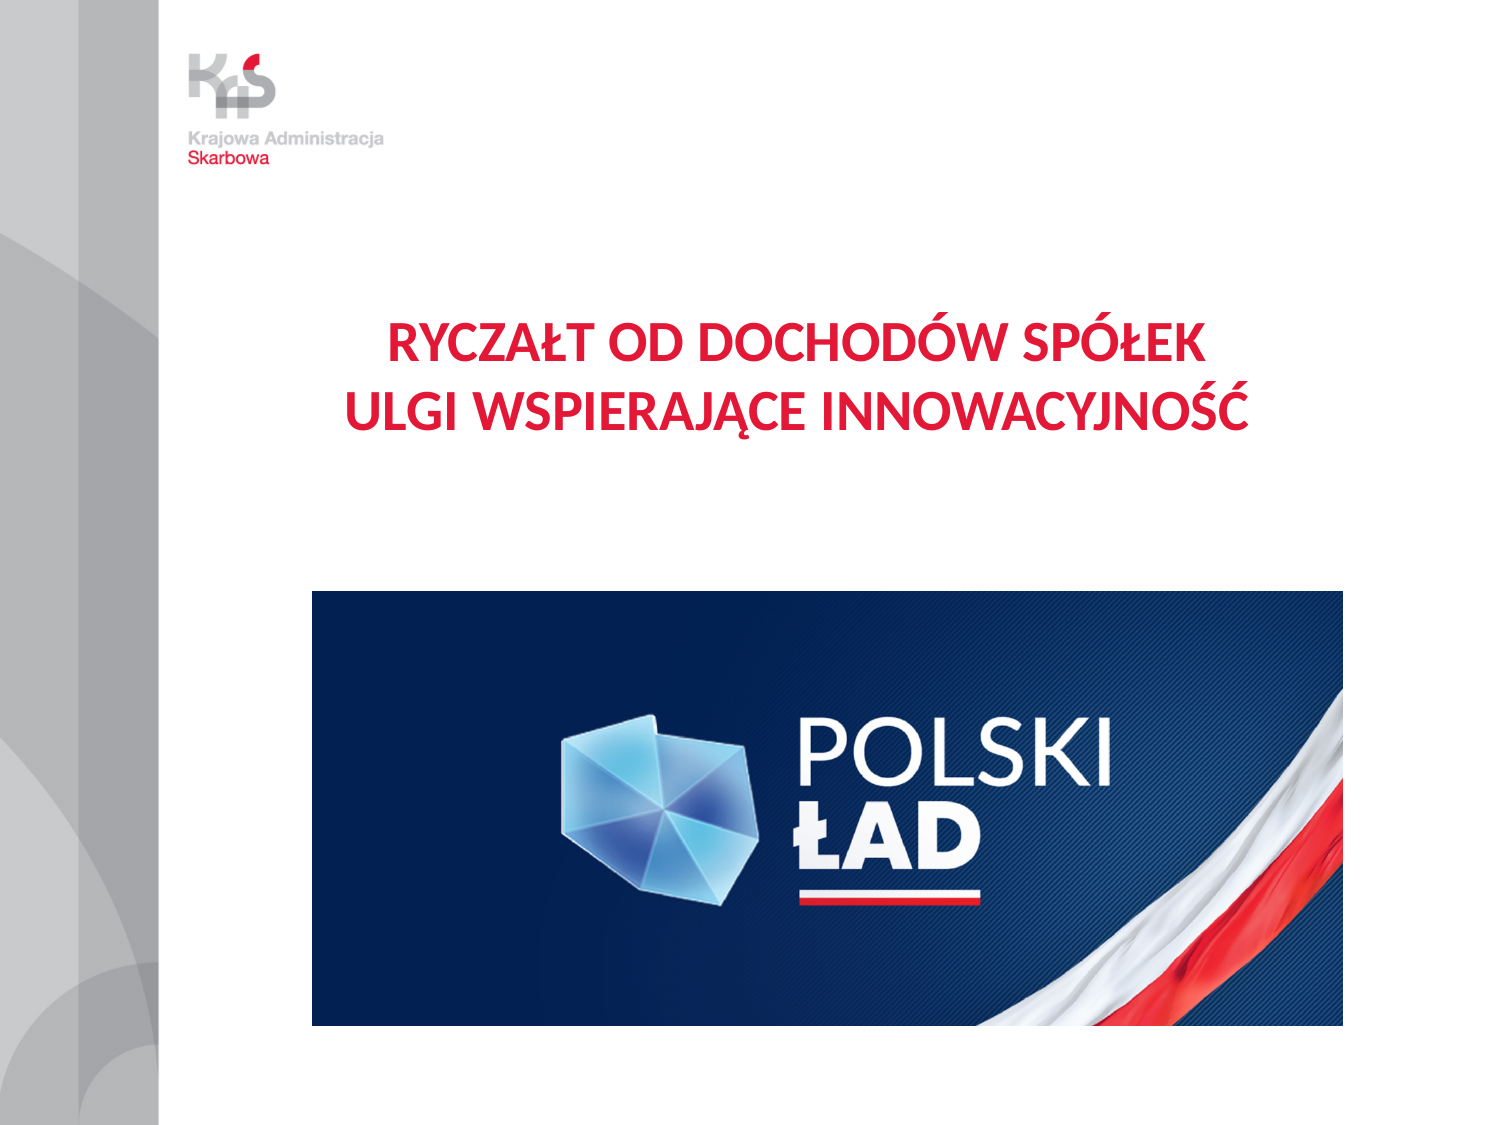

#
RYCZAŁT OD DOCHODÓW SPÓŁEK
ULGI WSPIERAJĄCE INNOWACYJNOŚĆ